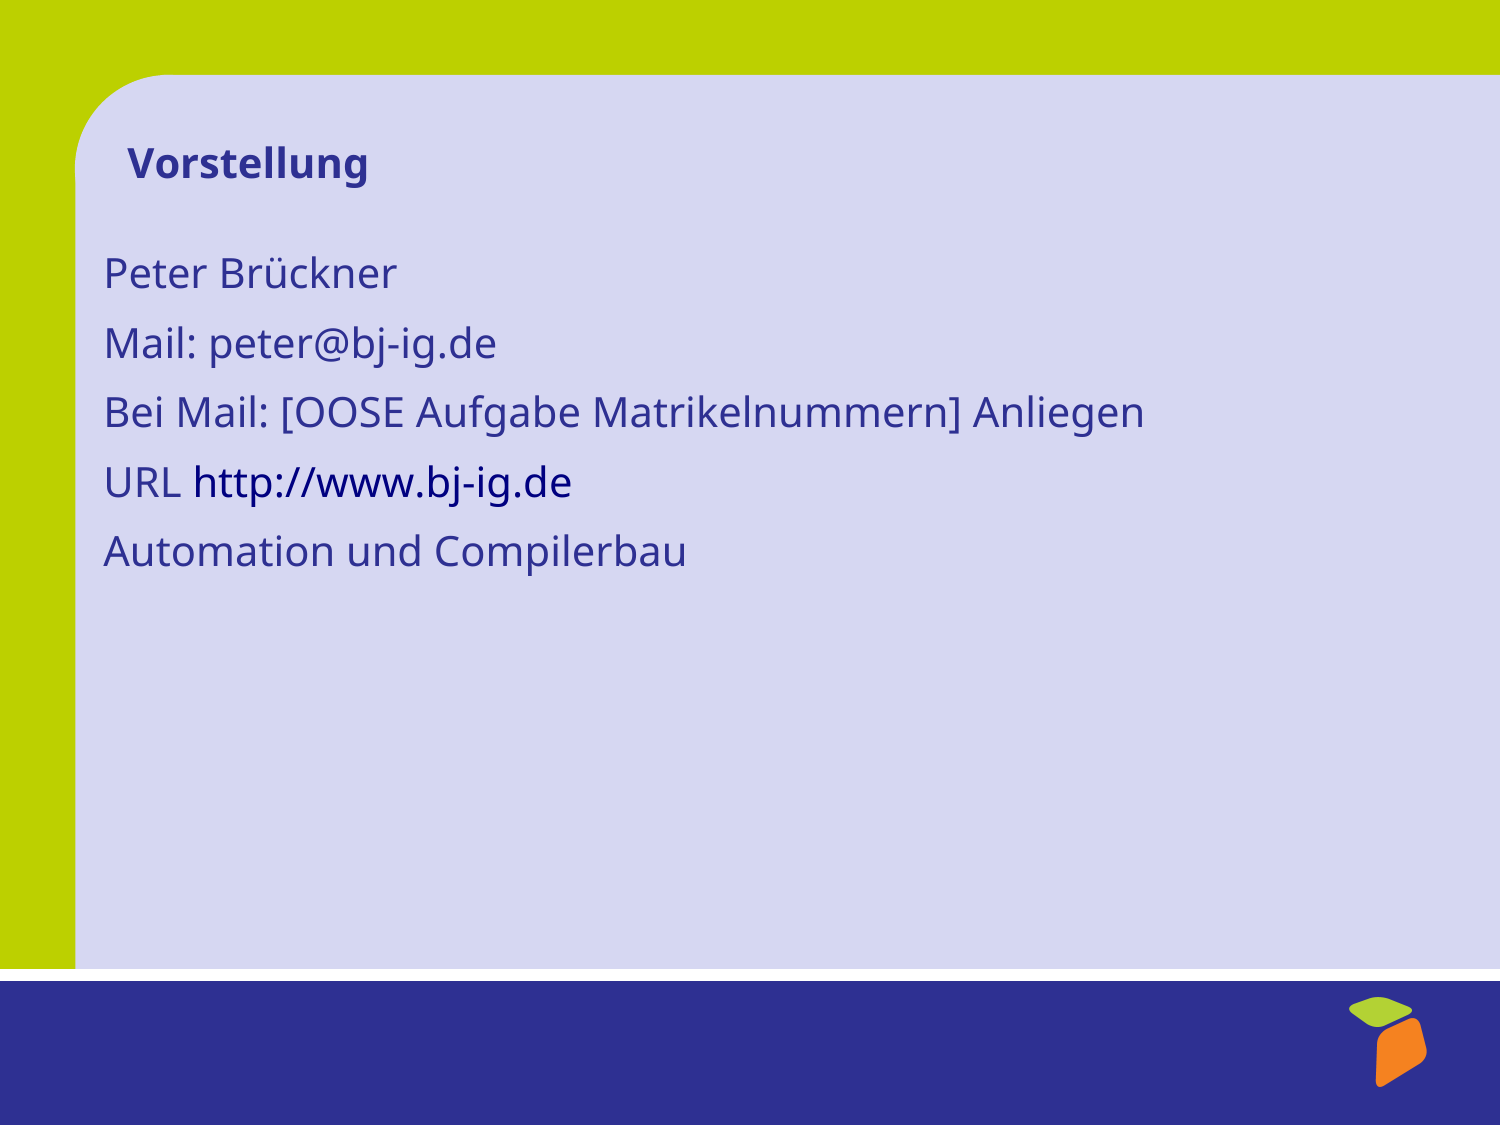

# Vorstellung
Peter Brückner
Mail: peter@bj-ig.de
Bei Mail: [OOSE Aufgabe Matrikelnummern] Anliegen
URL http://www.bj-ig.de
Automation und Compilerbau